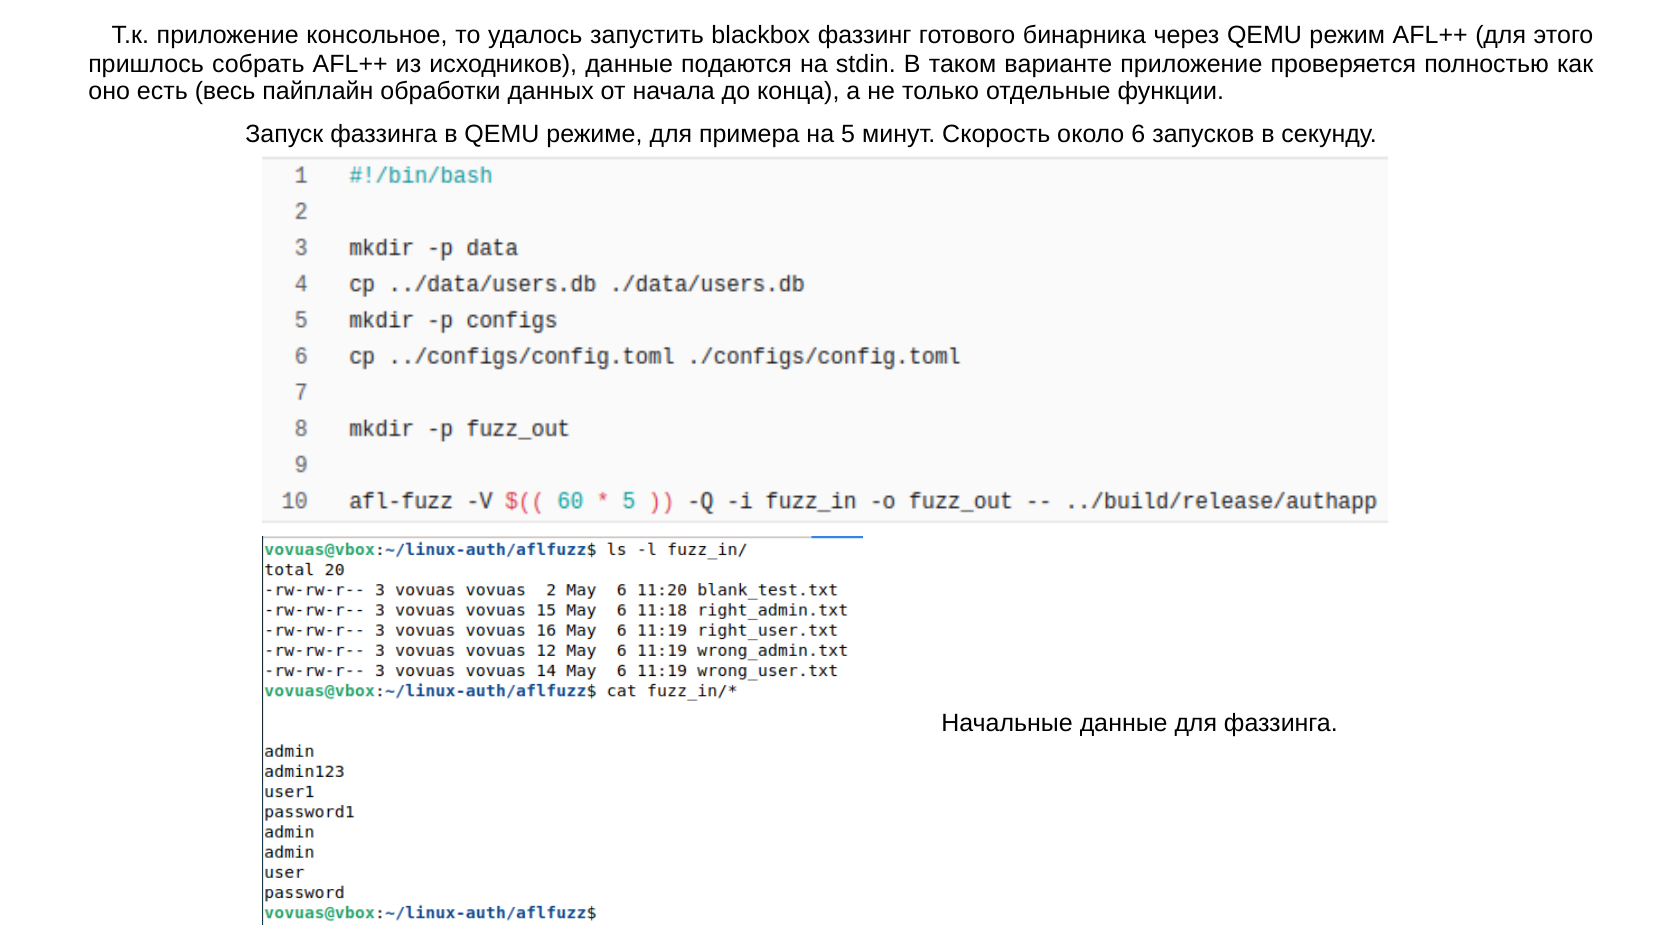

Т.к. приложение консольное, то удалось запустить blackbox фаззинг готового бинарника через QEMU режим AFL++ (для этого пришлось собрать AFL++ из исходников), данные подаются на stdin. В таком варианте приложение проверяется полностью как оно есть (весь пайплайн обработки данных от начала до конца), а не только отдельные функции.
 Запуск фаззинга в QEMU режиме, для примера на 5 минут. Скорость около 6 запусков в секунду.
 Начальные данные для фаззинга.